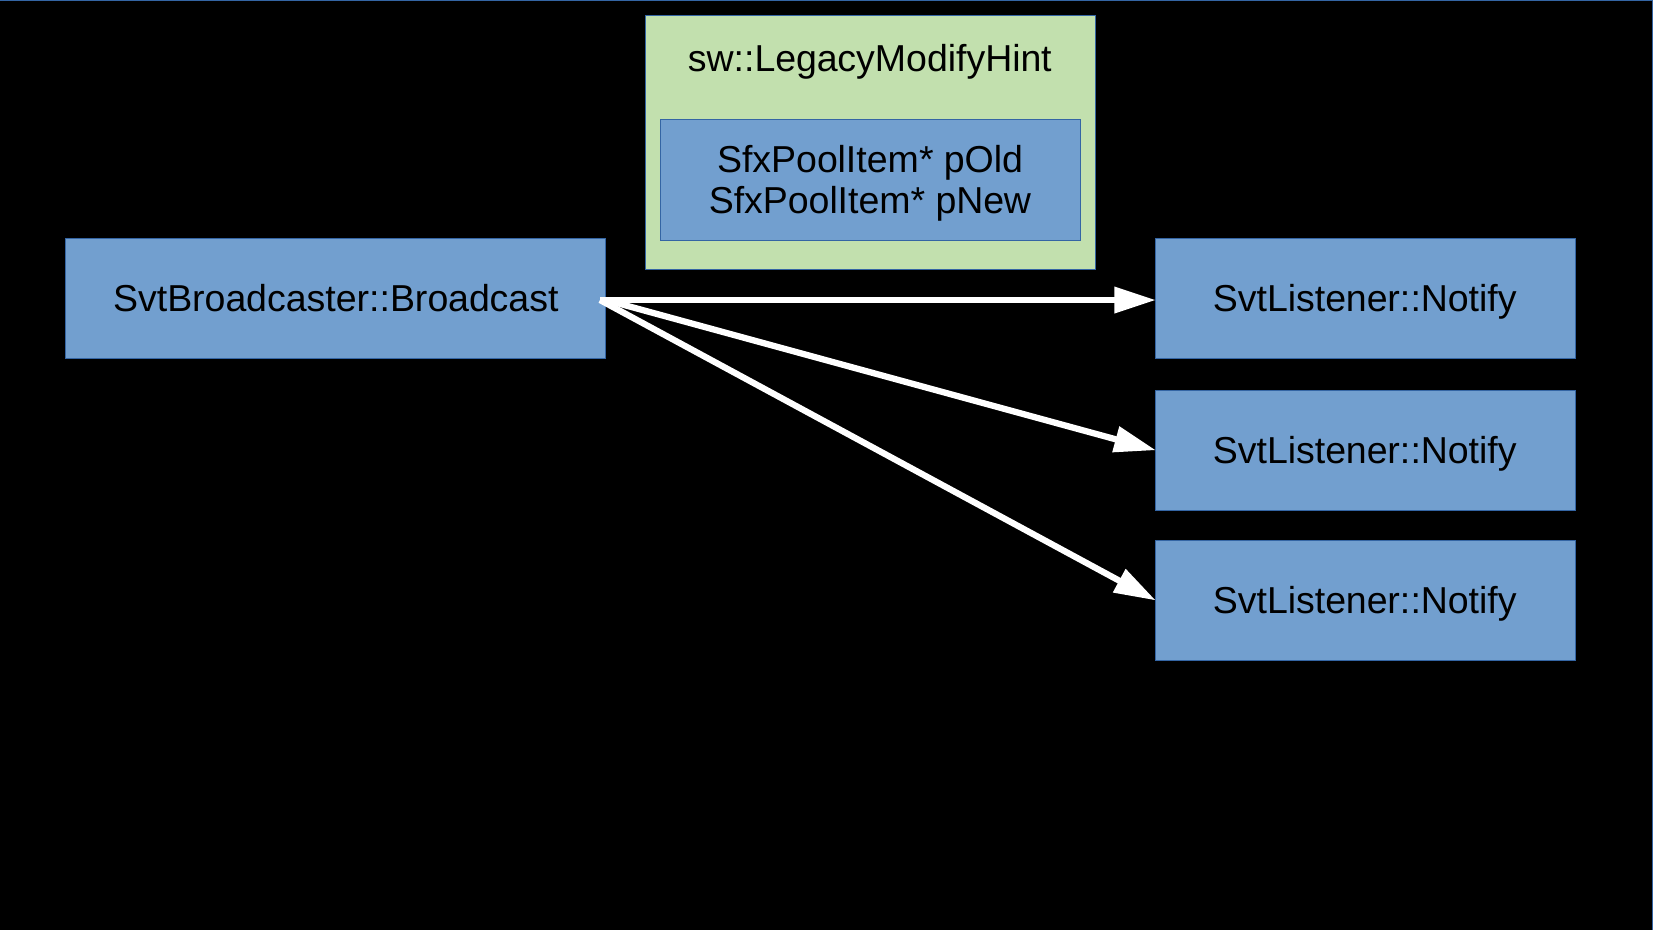

sw::LegacyModifyHint
SfxPoolItem* pOld
SfxPoolItem* pNew
SvtBroadcaster::Broadcast
SvtListener::Notify
SvtListener::Notify
SvtListener::Notify